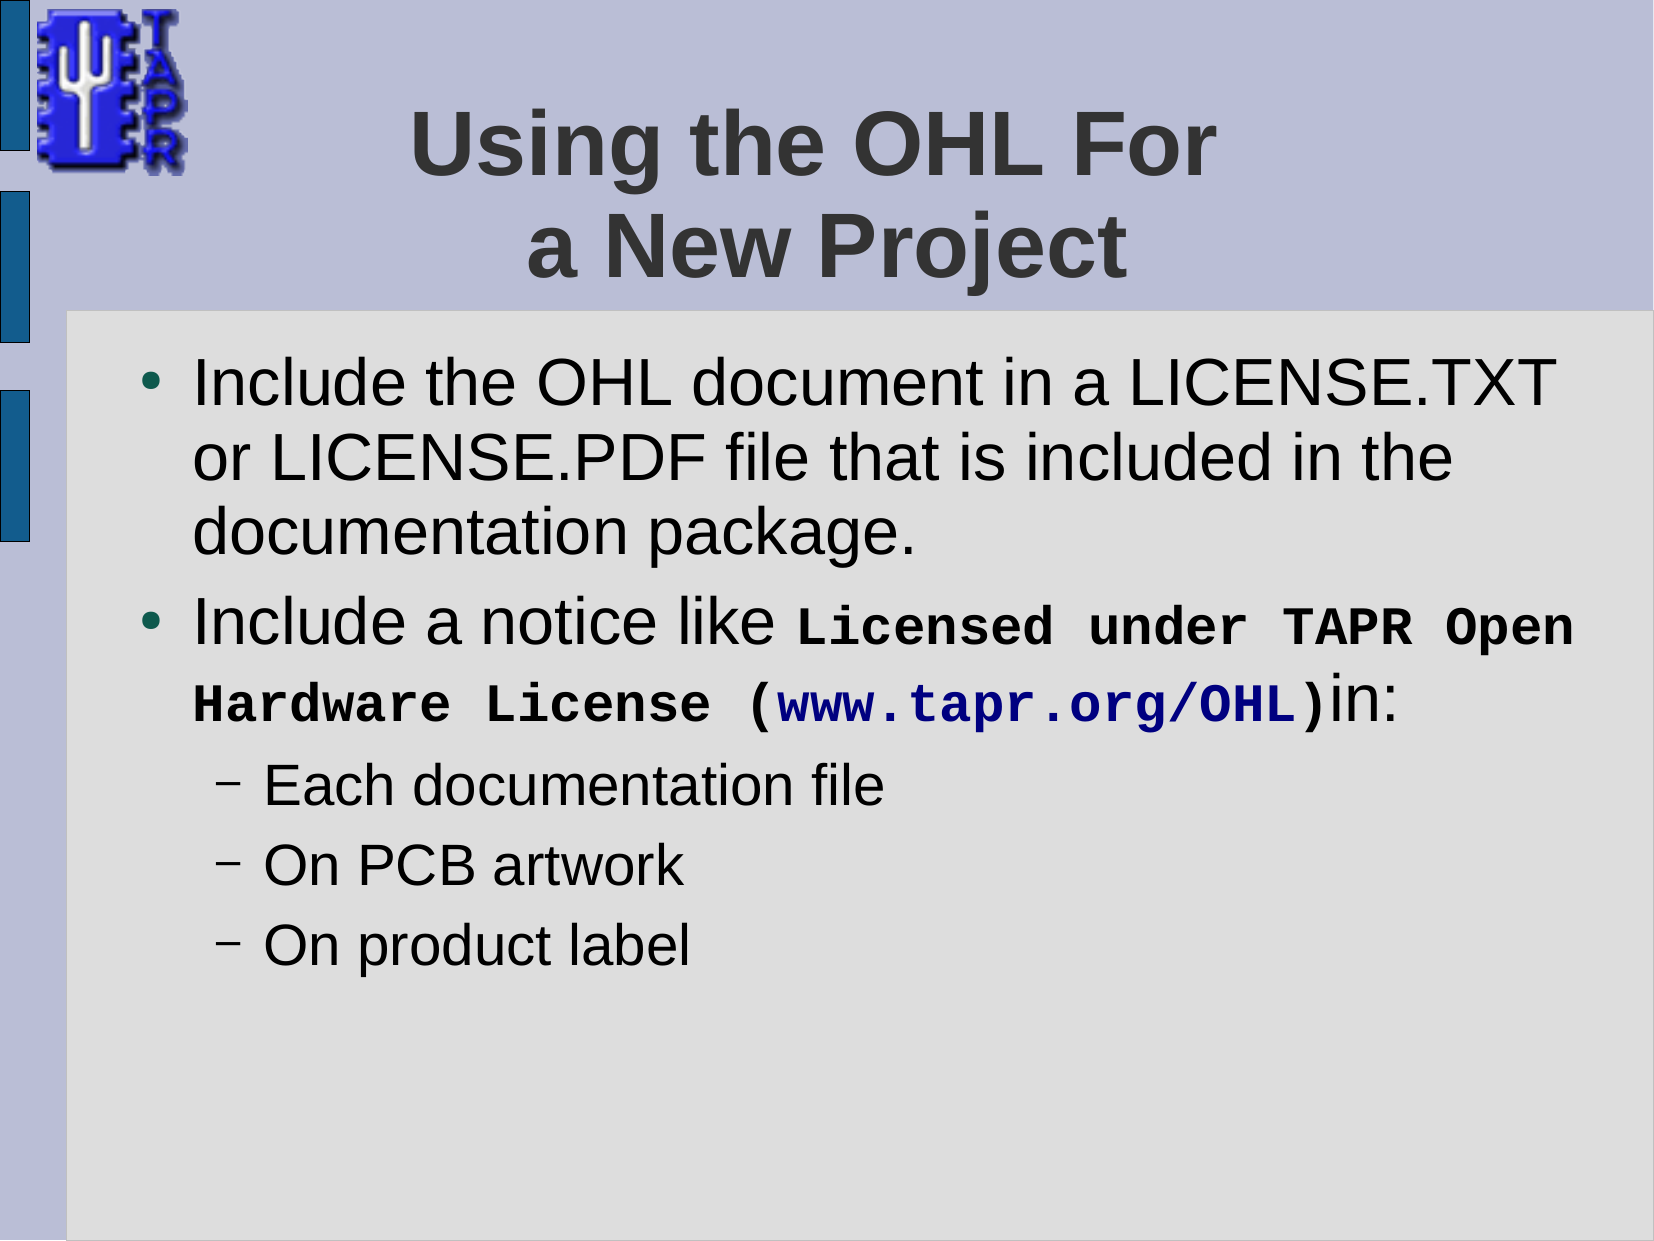

# Using the OHL For a New Project
Include the OHL document in a LICENSE.TXT or LICENSE.PDF file that is included in the documentation package.
Include a notice like Licensed under TAPR Open Hardware License (www.tapr.org/OHL)in:
Each documentation file
On PCB artwork
On product label